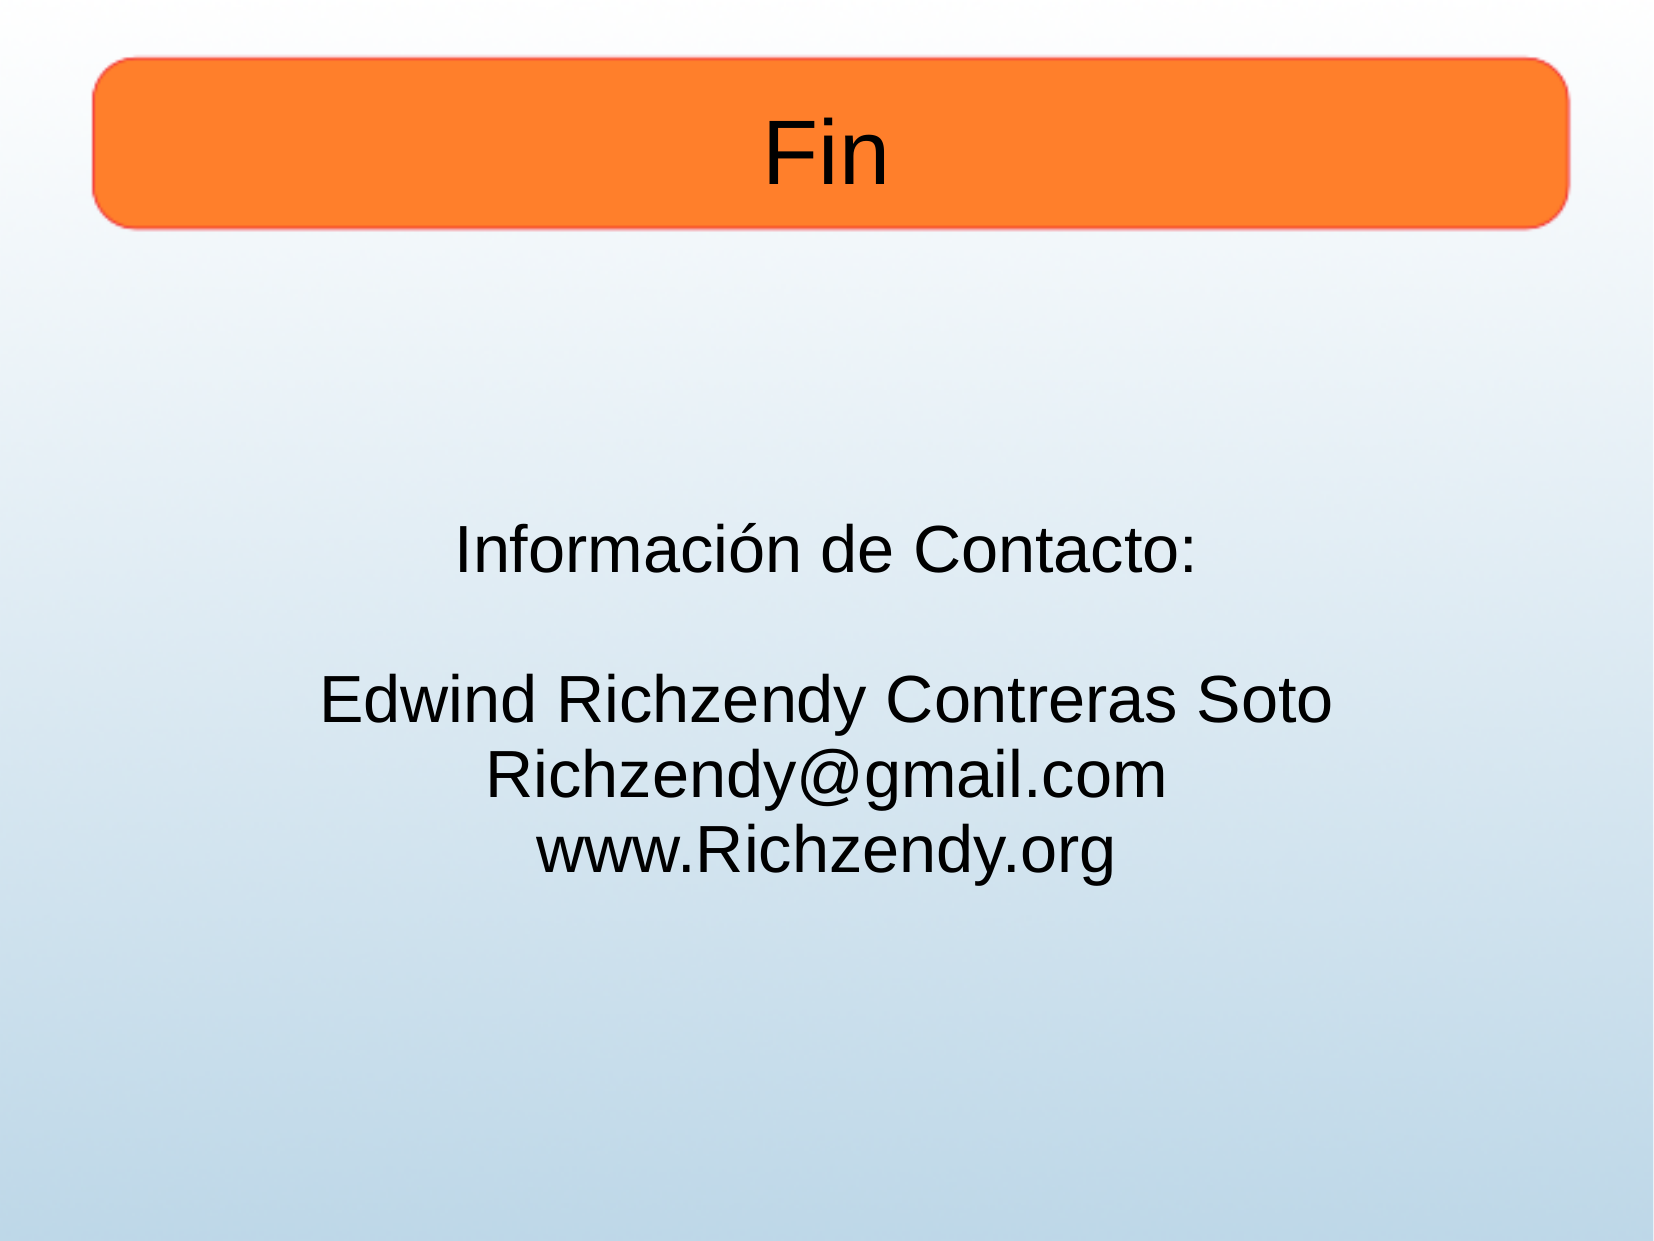

# Fin
Información de Contacto:
Edwind Richzendy Contreras Soto
Richzendy@gmail.com
www.Richzendy.org